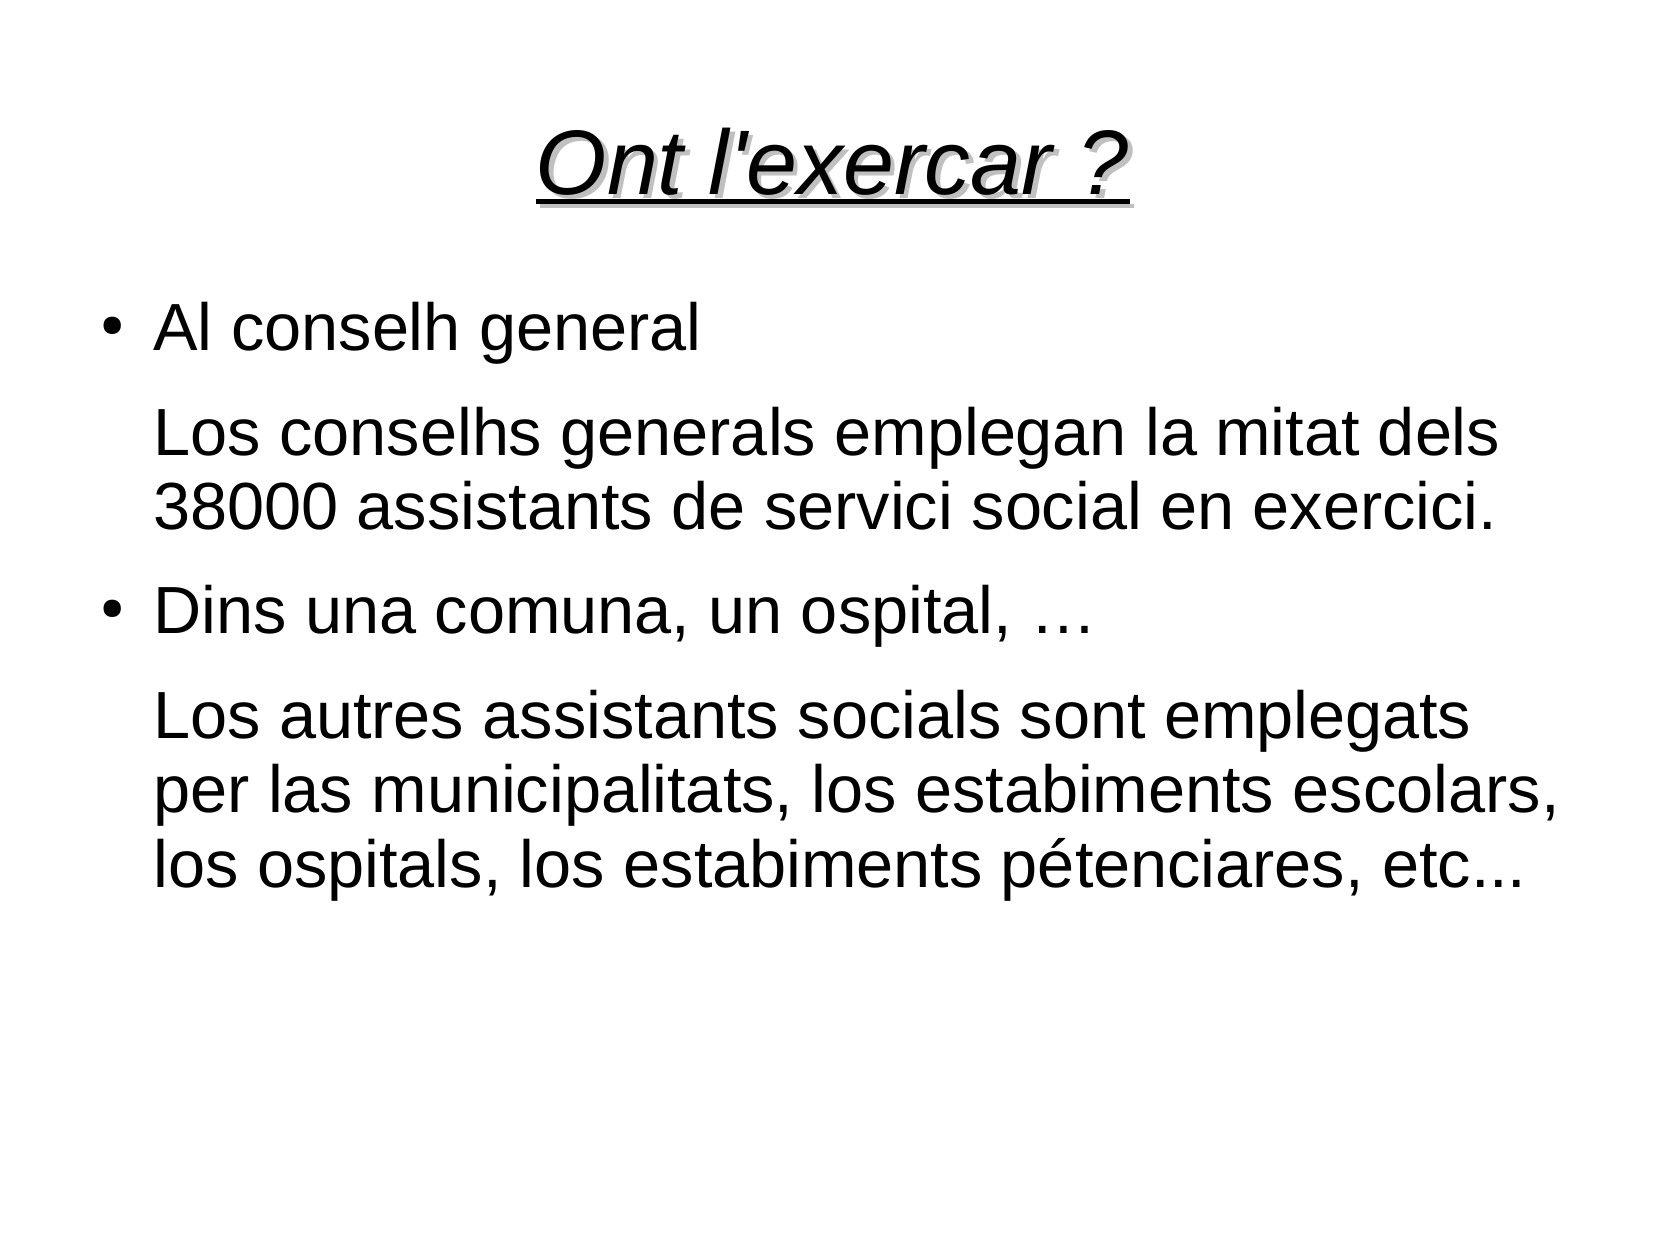

# Ont l'exercar ?
Al conselh general
Los conselhs generals emplegan la mitat dels 38000 assistants de servici social en exercici.
Dins una comuna, un ospital, …
Los autres assistants socials sont emplegats per las municipalitats, los estabiments escolars, los ospitals, los estabiments pétenciares, etc...